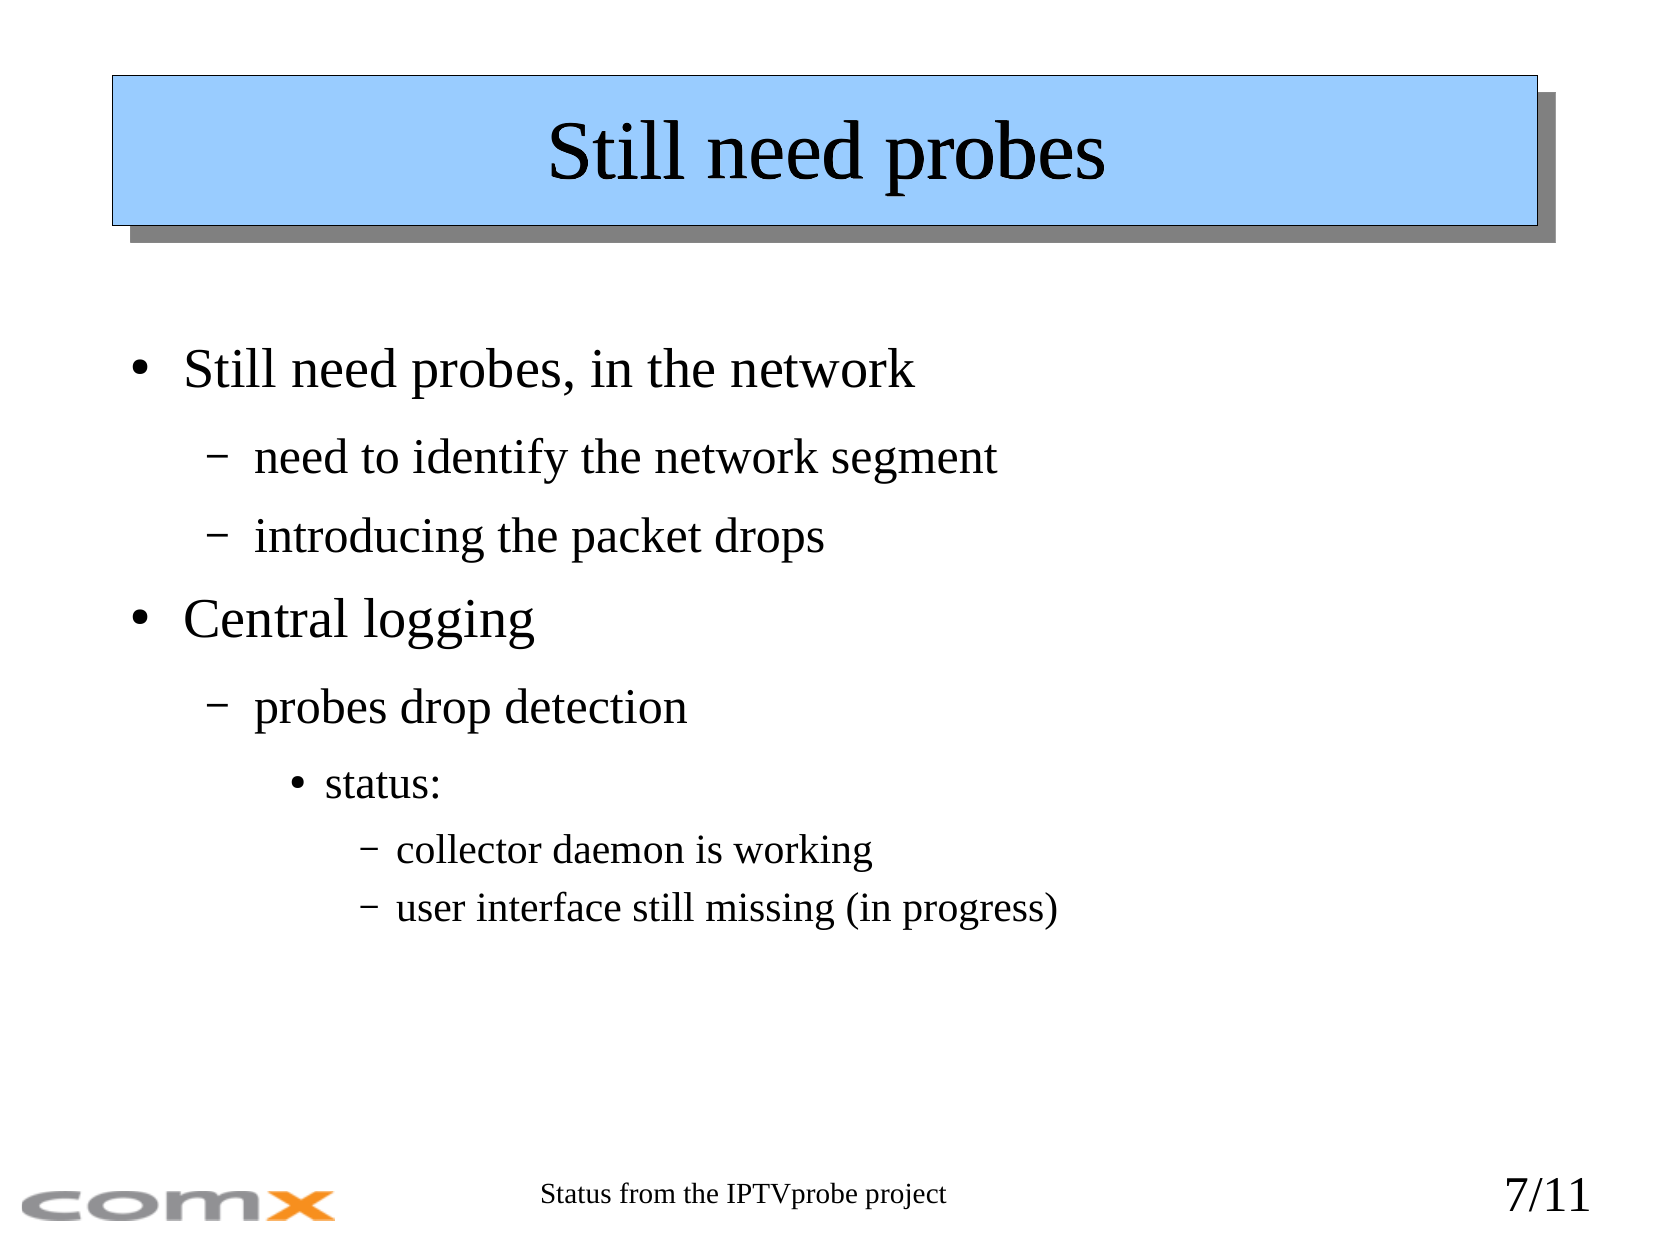

# Still need probes
Still need probes, in the network
need to identify the network segment
introducing the packet drops
Central logging
probes drop detection
status:
collector daemon is working
user interface still missing (in progress)